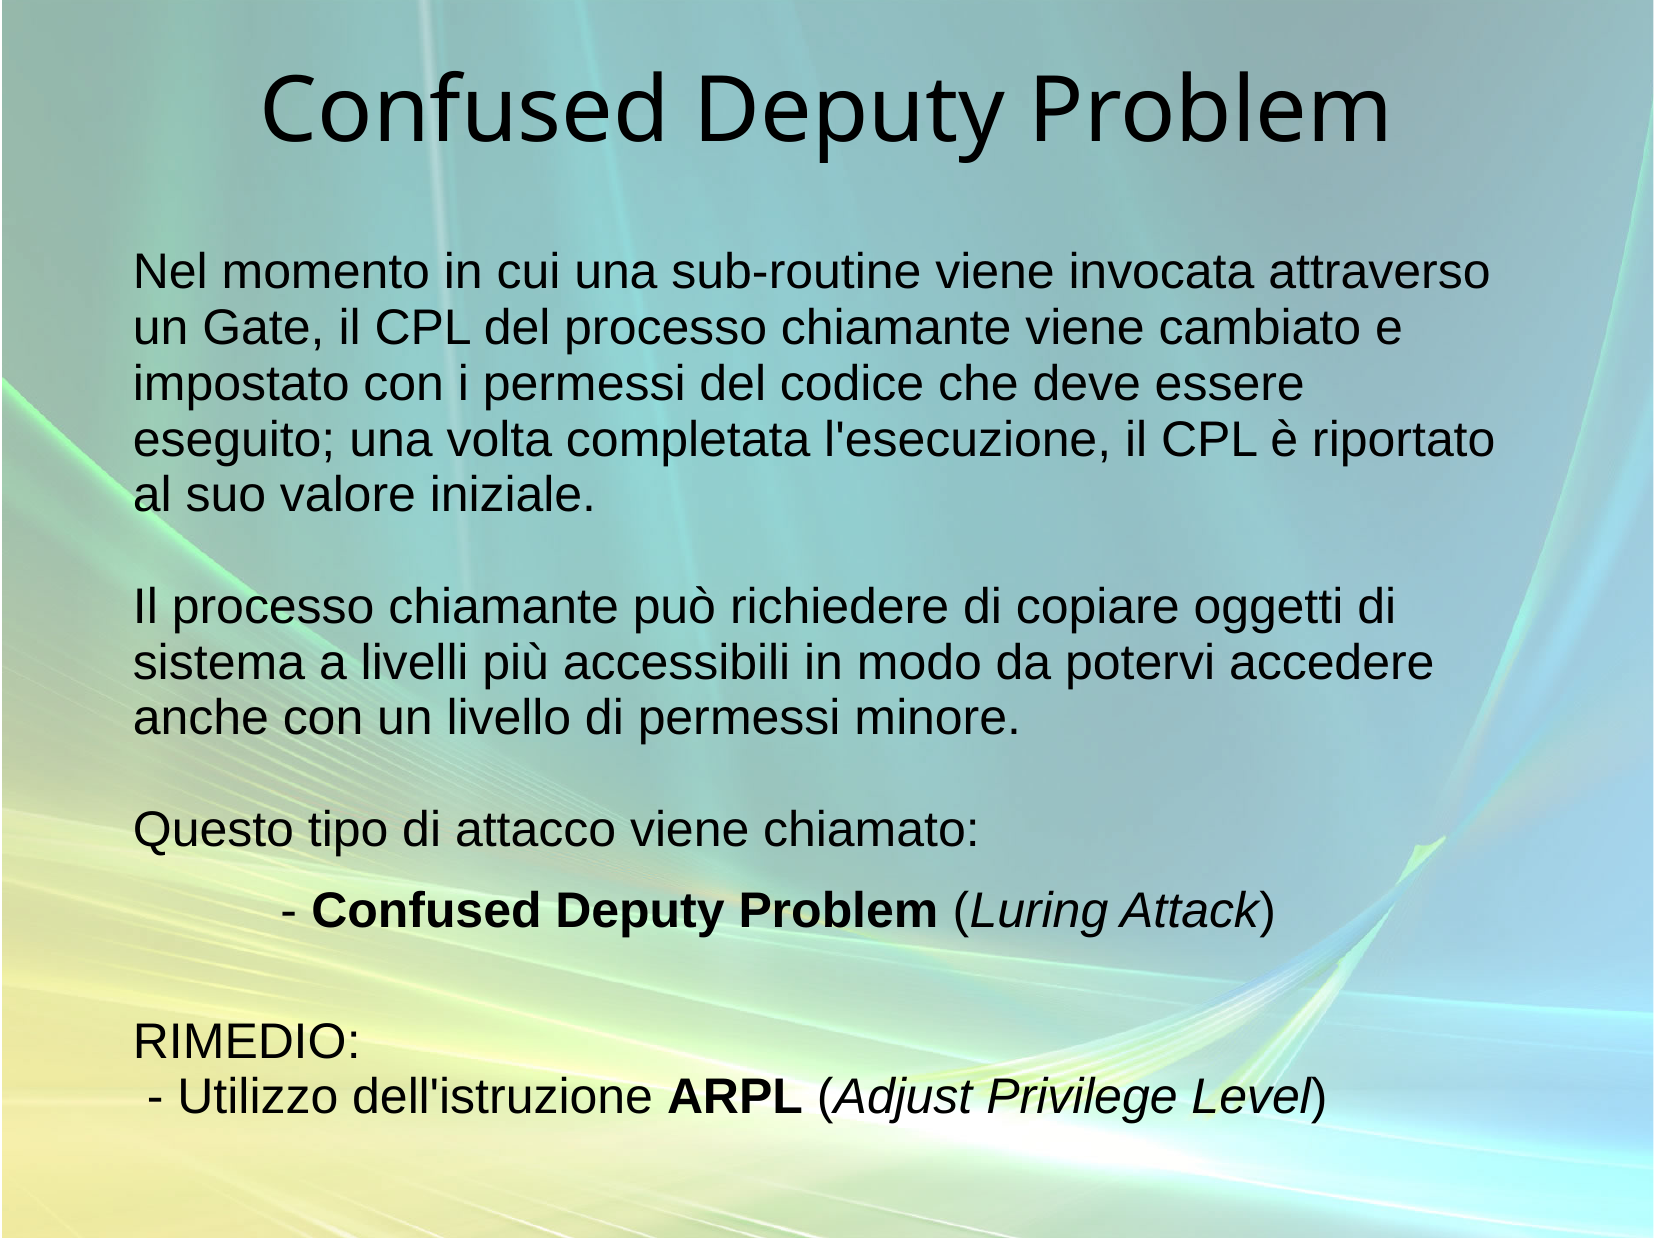

# Confused Deputy Problem
Nel momento in cui una sub-routine viene invocata attraverso un Gate, il CPL del processo chiamante viene cambiato e impostato con i permessi del codice che deve essere eseguito; una volta completata l'esecuzione, il CPL è riportato al suo valore iniziale.
Il processo chiamante può richiedere di copiare oggetti di sistema a livelli più accessibili in modo da potervi accedere anche con un livello di permessi minore.
Questo tipo di attacco viene chiamato:
		- Confused Deputy Problem (Luring Attack)
RIMEDIO:
 - Utilizzo dell'istruzione ARPL (Adjust Privilege Level)